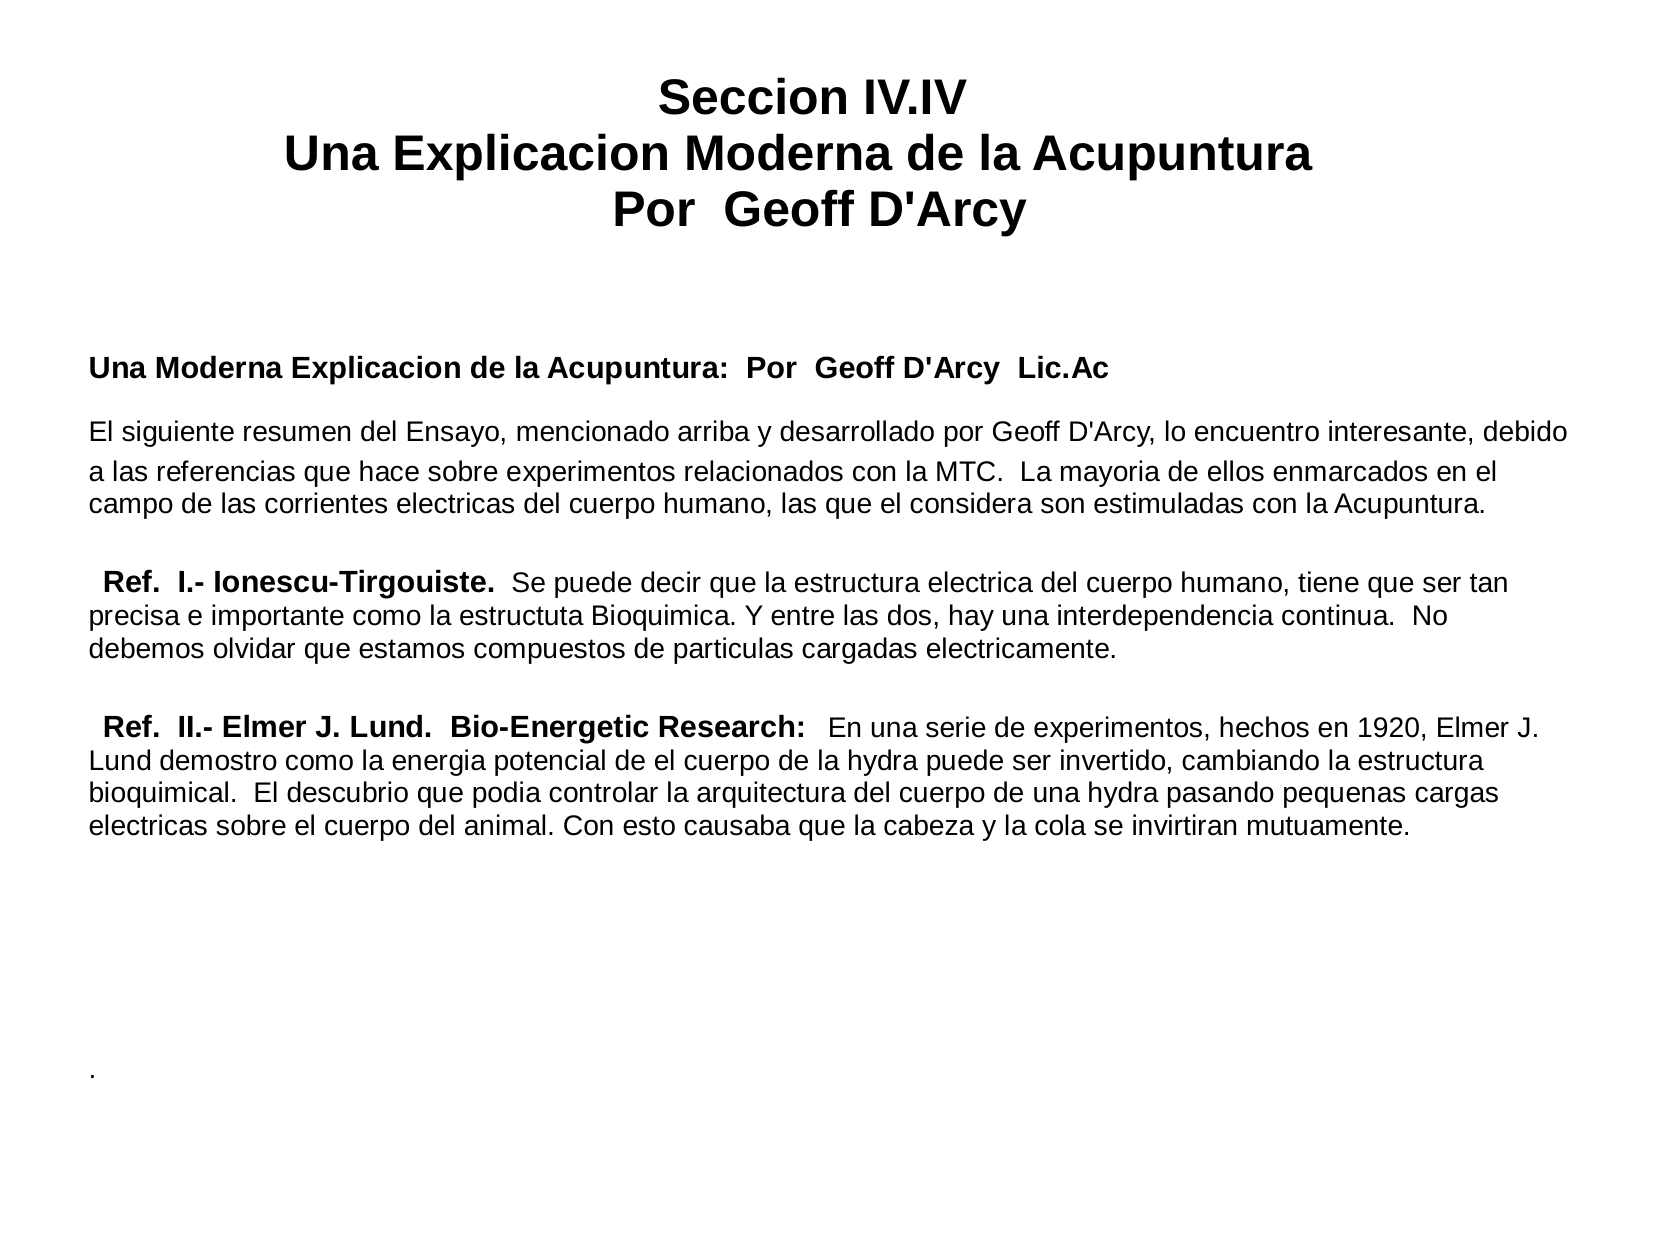

# Seccion IV.IV Una Explicacion Moderna de la Acupuntura Por Geoff D'Arcy